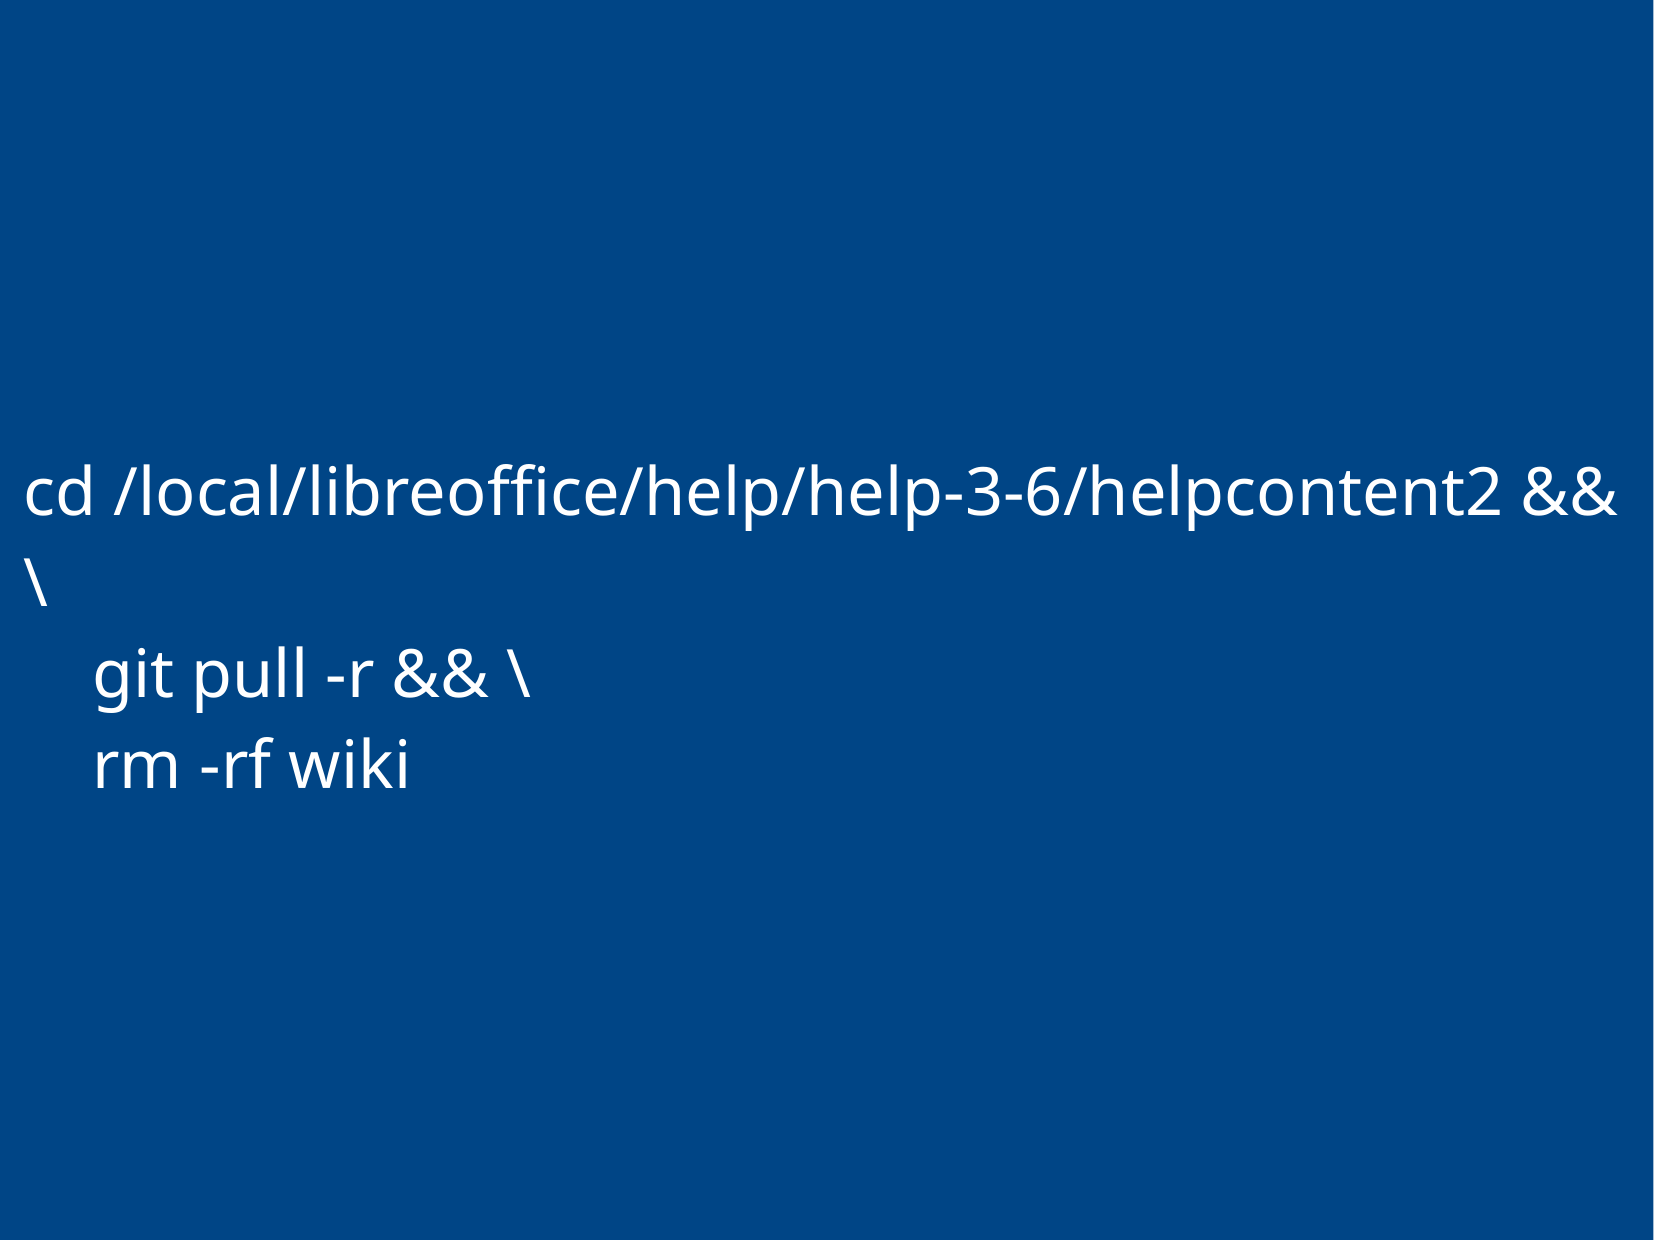

# cd /local/libreoffice/help/help-3-6/helpcontent2 && \
 git pull -r && \
 rm -rf wiki